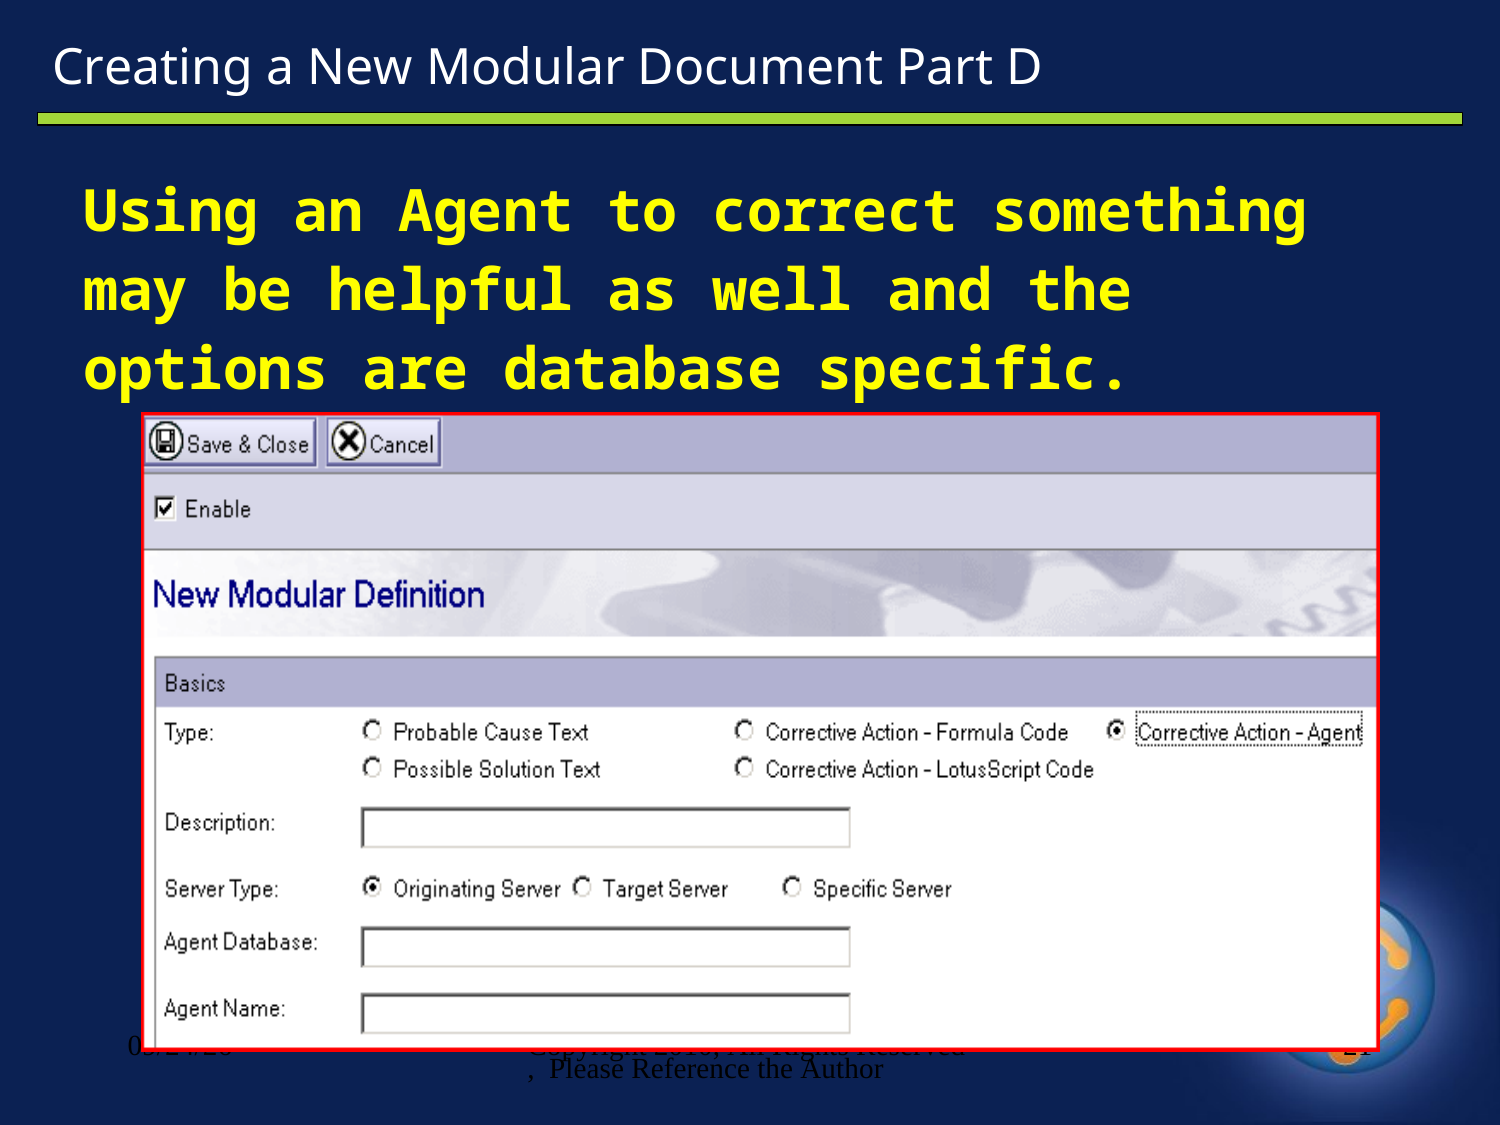

Creating a New Modular Document Part D
Using an Agent to correct something may be helpful as well and the options are database specific.
Copyright 2010, All Rights Reserved, Please Reference the Author
21